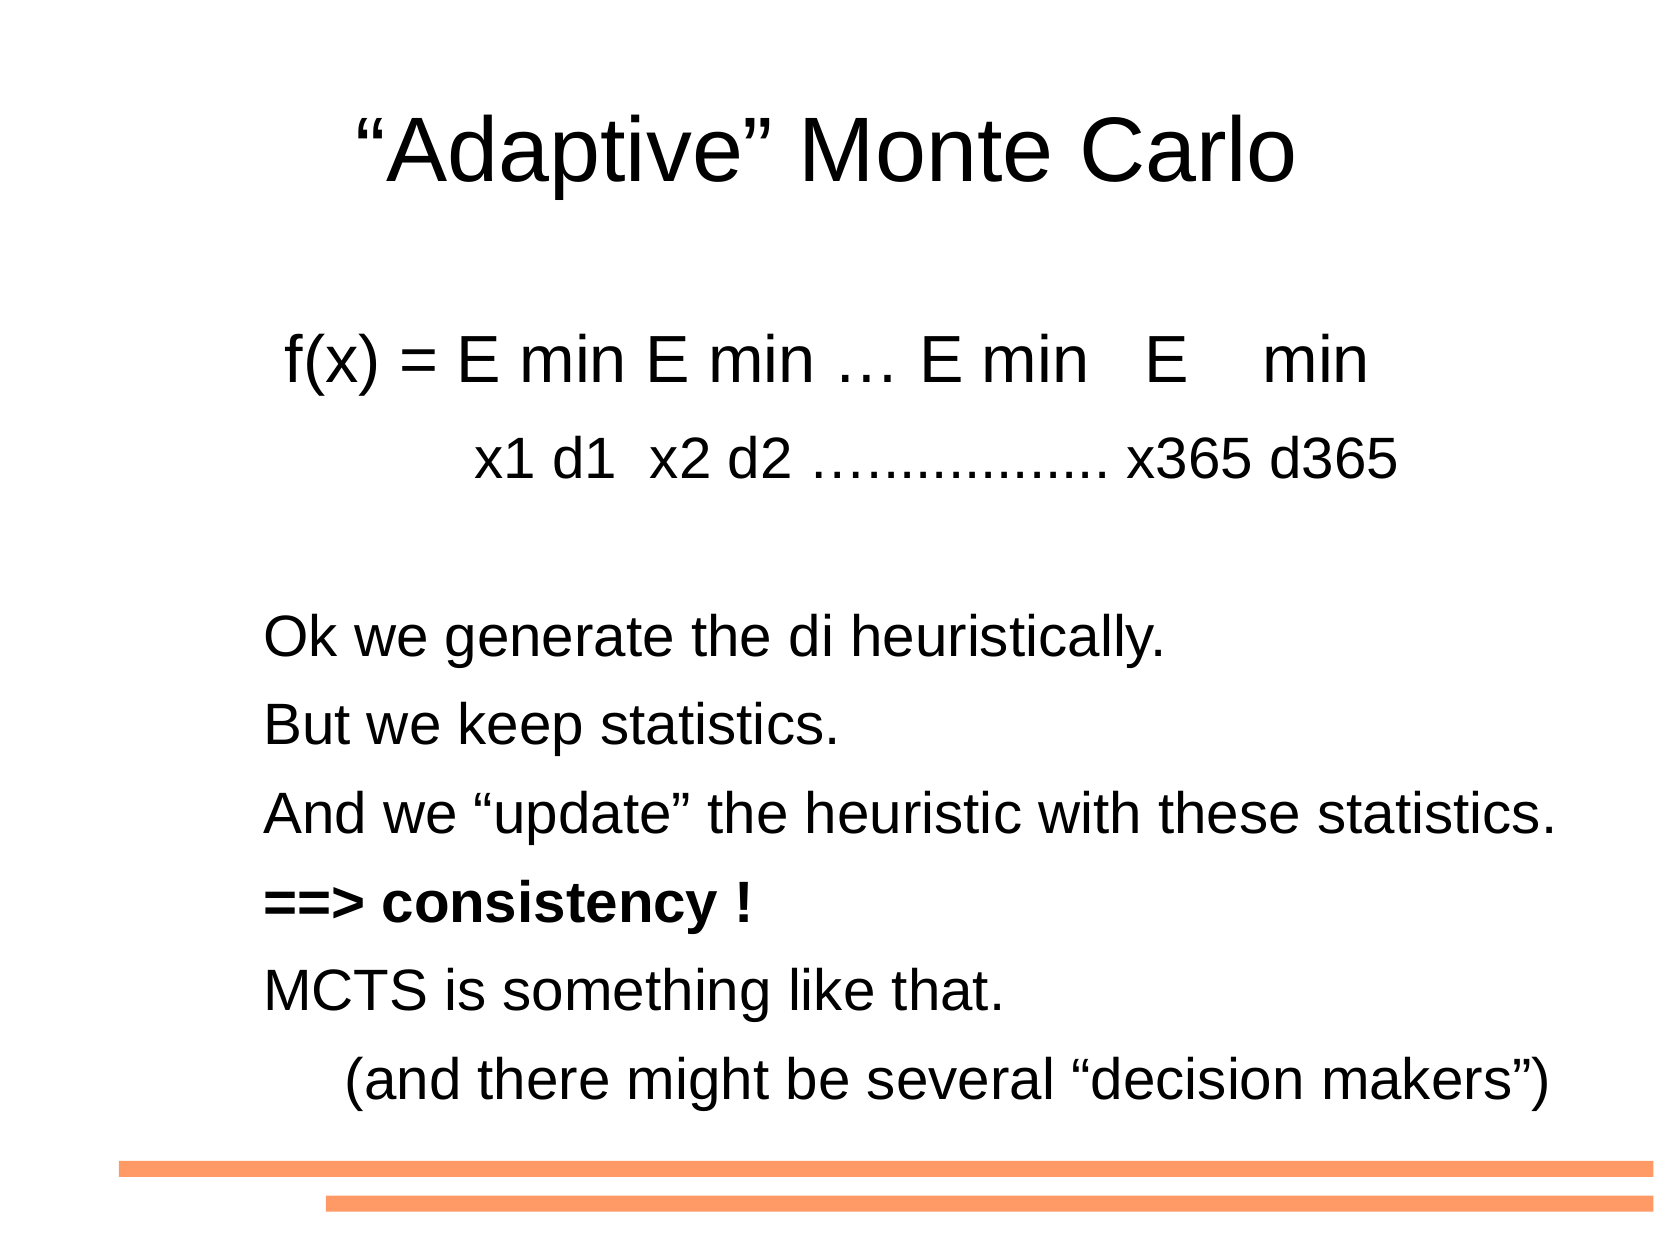

# “Adaptive” Monte Carlo
 f(x) = E min E min … E min E min
 x1 d1 x2 d2 …............... x365 d365
Ok we generate the di heuristically.
But we keep statistics.
And we “update” the heuristic with these statistics.
==> consistency !
MCTS is something like that.
 (and there might be several “decision makers”)